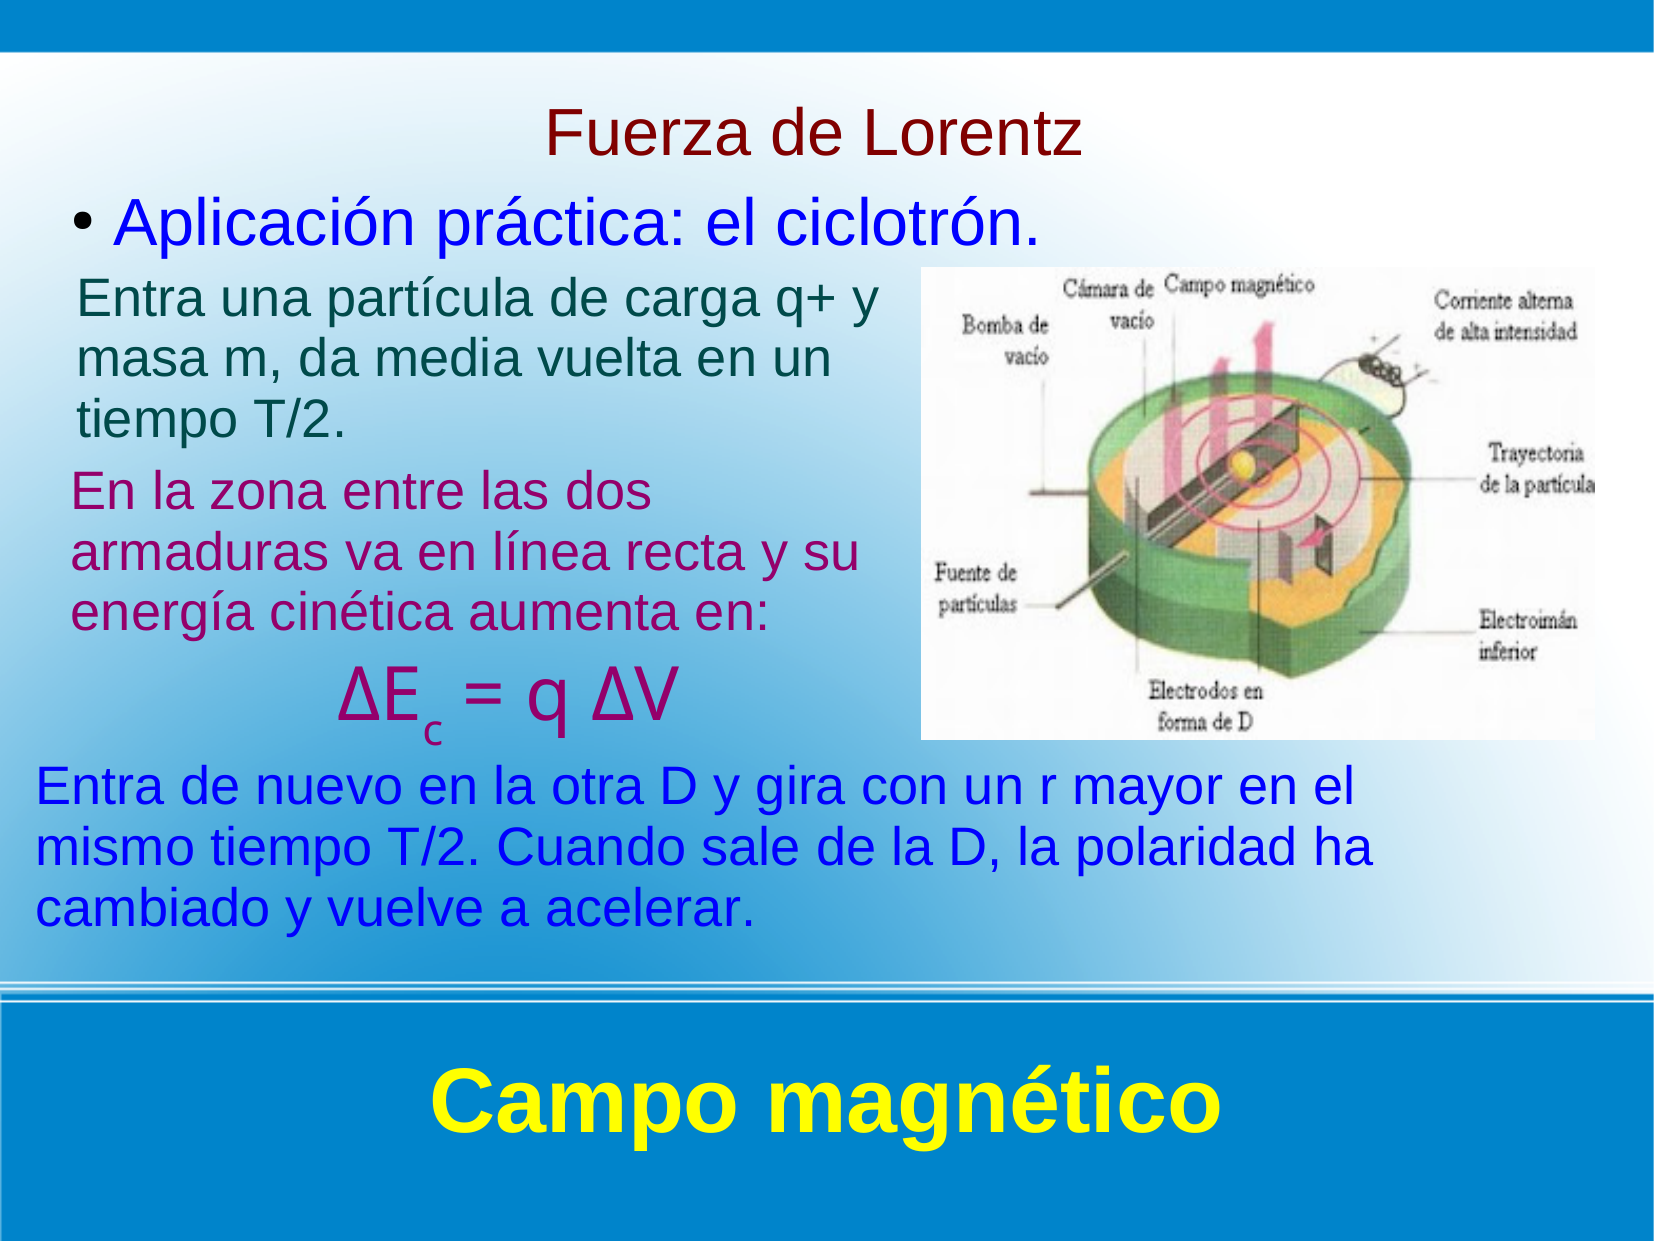

Fuerza de Lorentz
 Aplicación práctica: el ciclotrón.
Entra una partícula de carga q+ y masa m, da media vuelta en un tiempo T/2.
En la zona entre las dos armaduras va en línea recta y su energía cinética aumenta en:
ΔEc = q ΔV
Entra de nuevo en la otra D y gira con un r mayor en el mismo tiempo T/2. Cuando sale de la D, la polaridad ha cambiado y vuelve a acelerar.
# Campo magnético